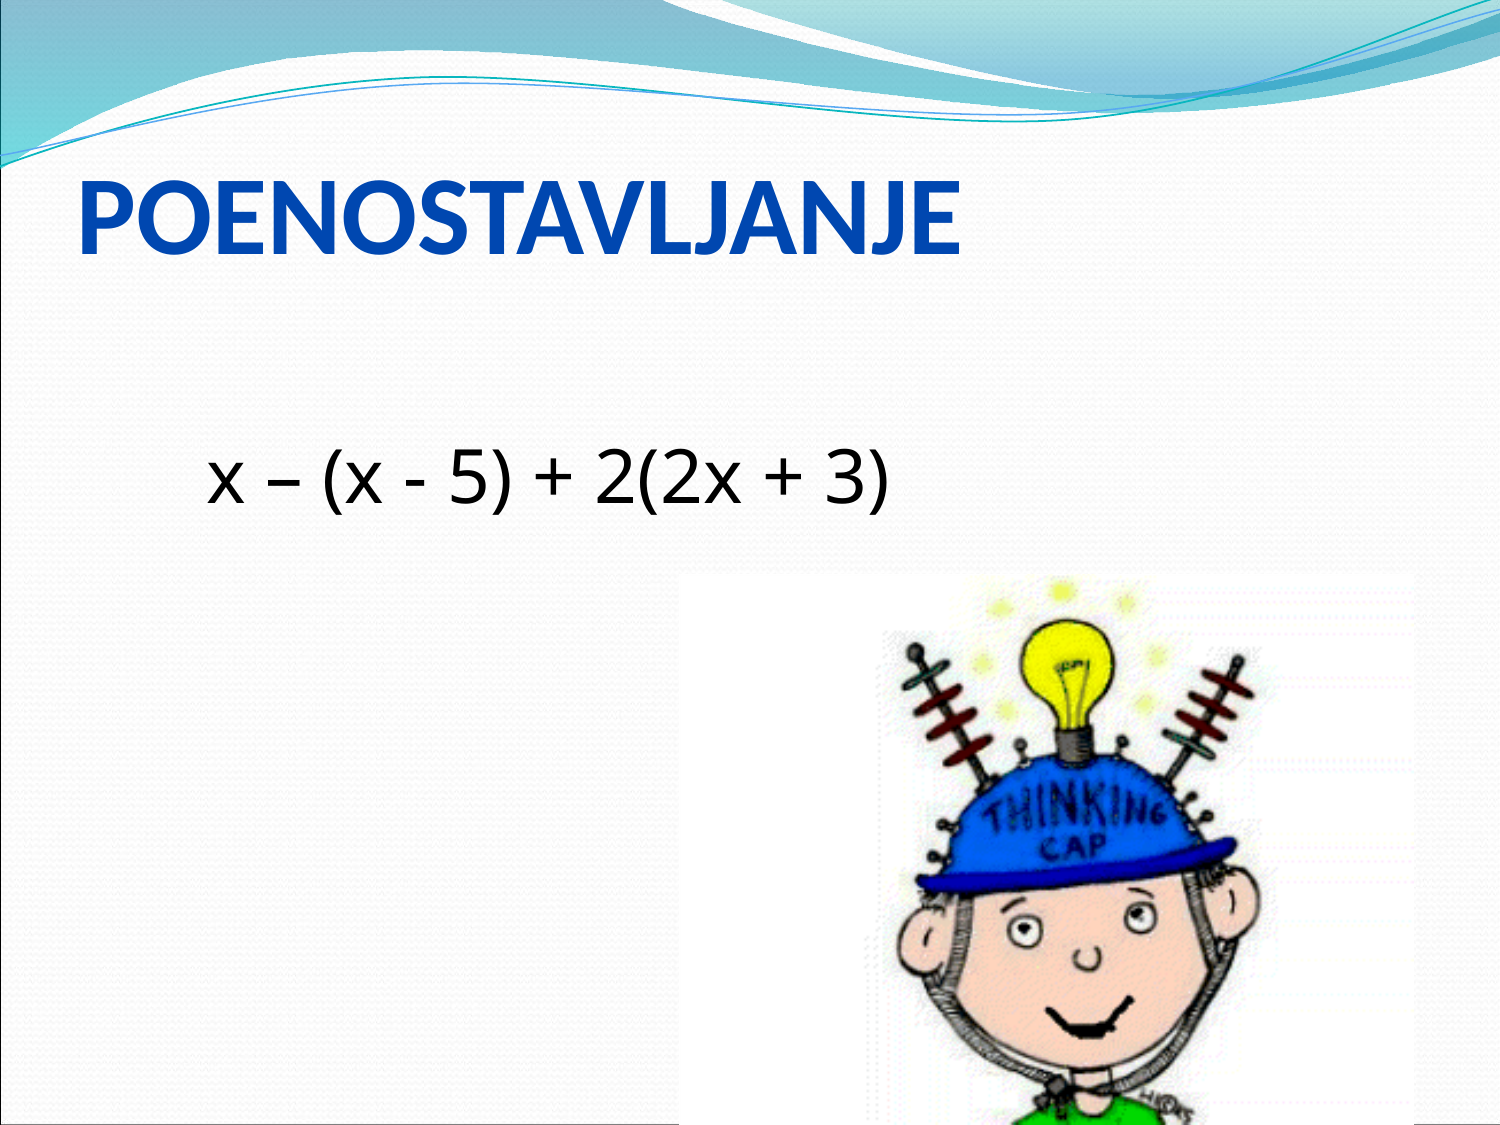

# POENOSTAVLJANJE
x – (x - 5) + 2(2x + 3)